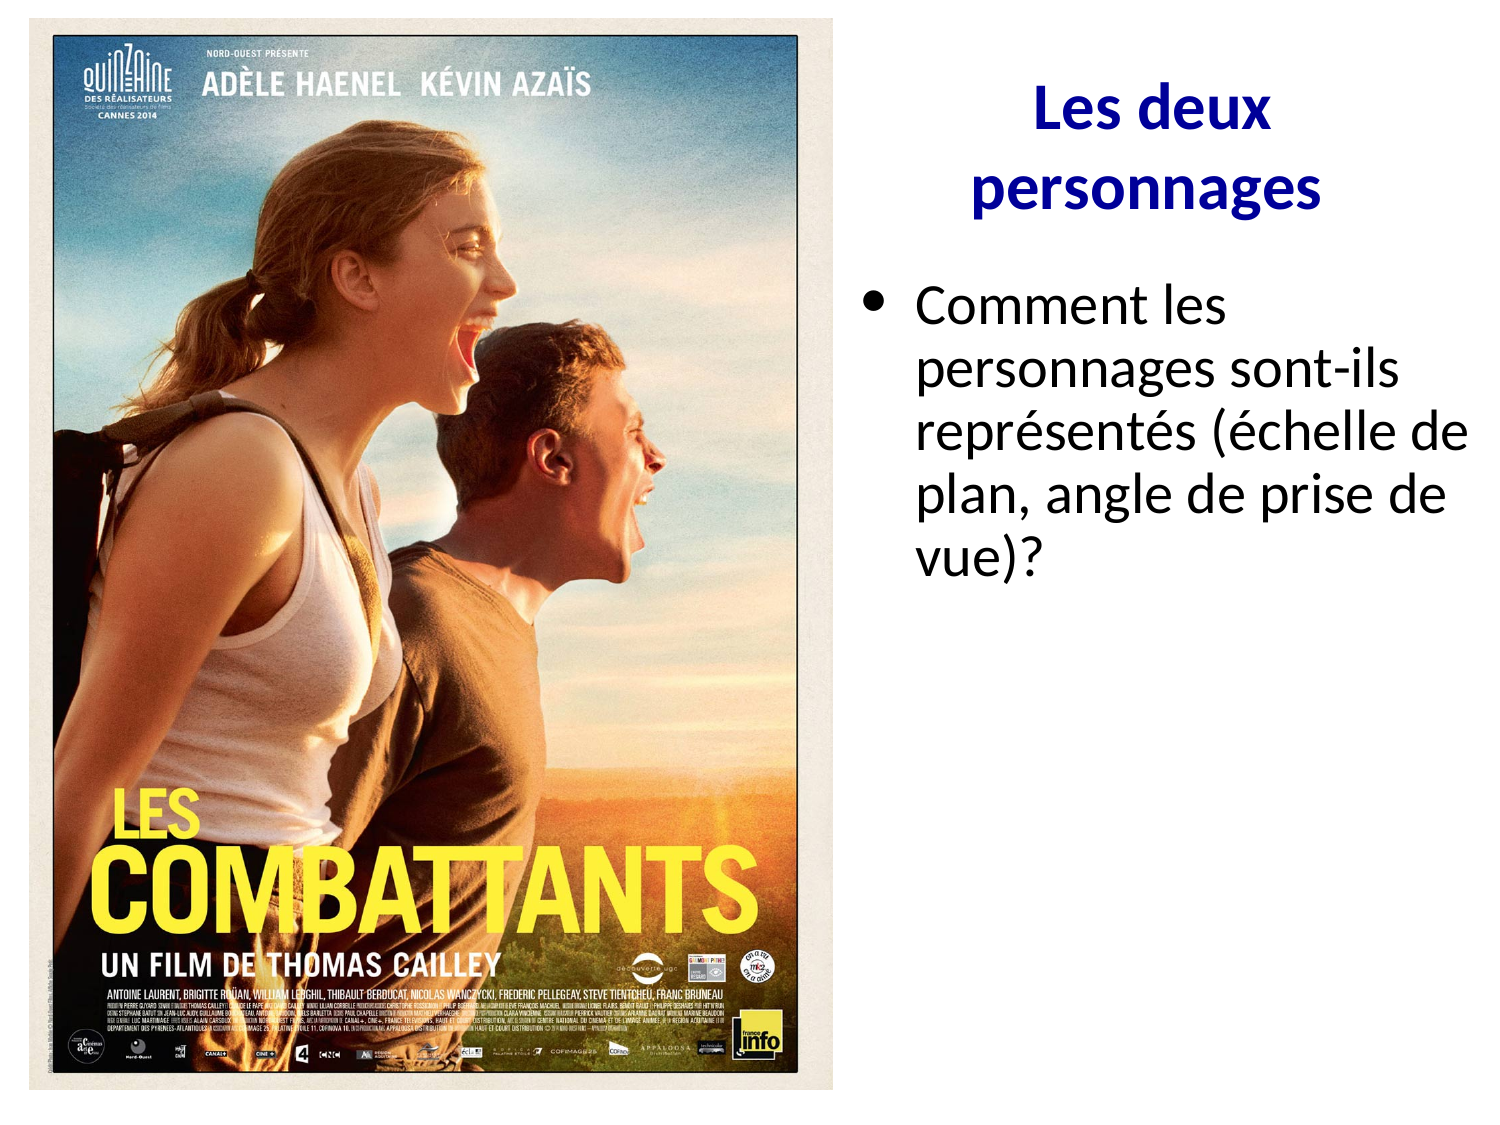

# Les deux personnages
Comment les personnages sont-ils représentés (échelle de plan, angle de prise de vue)?